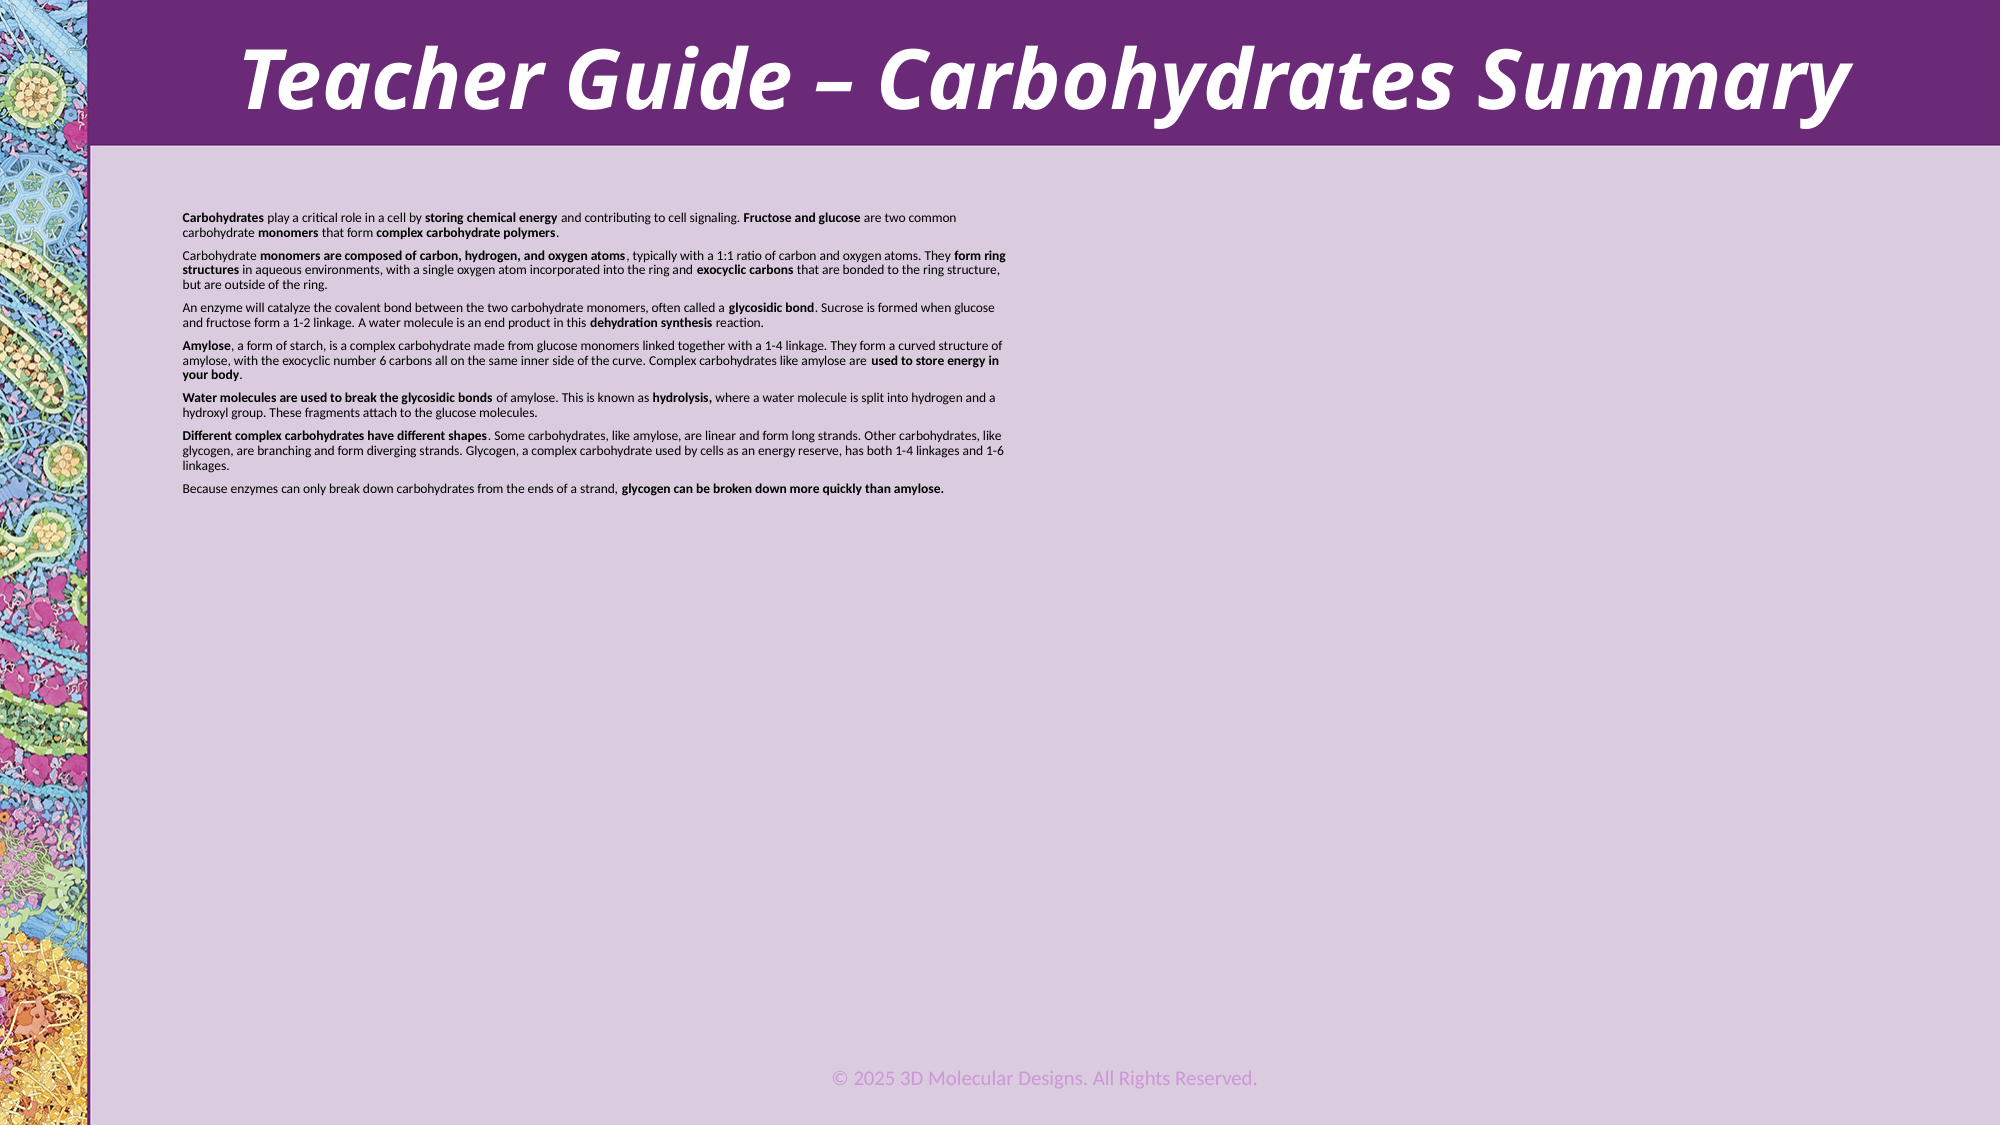

# Teacher Guide – Carbohydrates Summary
Carbohydrates play a critical role in a cell by storing chemical energy and contributing to cell signaling. Fructose and glucose are two common carbohydrate monomers that form complex carbohydrate polymers.
Carbohydrate monomers are composed of carbon, hydrogen, and oxygen atoms, typically with a 1:1 ratio of carbon and oxygen atoms. They form ring structures in aqueous environments, with a single oxygen atom incorporated into the ring and exocyclic carbons that are bonded to the ring structure, but are outside of the ring.
An enzyme will catalyze the covalent bond between the two carbohydrate monomers, often called a glycosidic bond. Sucrose is formed when glucose and fructose form a 1-2 linkage. A water molecule is an end product in this dehydration synthesis reaction.
Amylose, a form of starch, is a complex carbohydrate made from glucose monomers linked together with a 1-4 linkage. They form a curved structure of amylose, with the exocyclic number 6 carbons all on the same inner side of the curve. Complex carbohydrates like amylose are used to store energy in your body.
Water molecules are used to break the glycosidic bonds of amylose. This is known as hydrolysis, where a water molecule is split into hydrogen and a hydroxyl group. These fragments attach to the glucose molecules.
Different complex carbohydrates have different shapes. Some carbohydrates, like amylose, are linear and form long strands. Other carbohydrates, like glycogen, are branching and form diverging strands. Glycogen, a complex carbohydrate used by cells as an energy reserve, has both 1-4 linkages and 1-6 linkages.
Because enzymes can only break down carbohydrates from the ends of a strand, glycogen can be broken down more quickly than amylose.